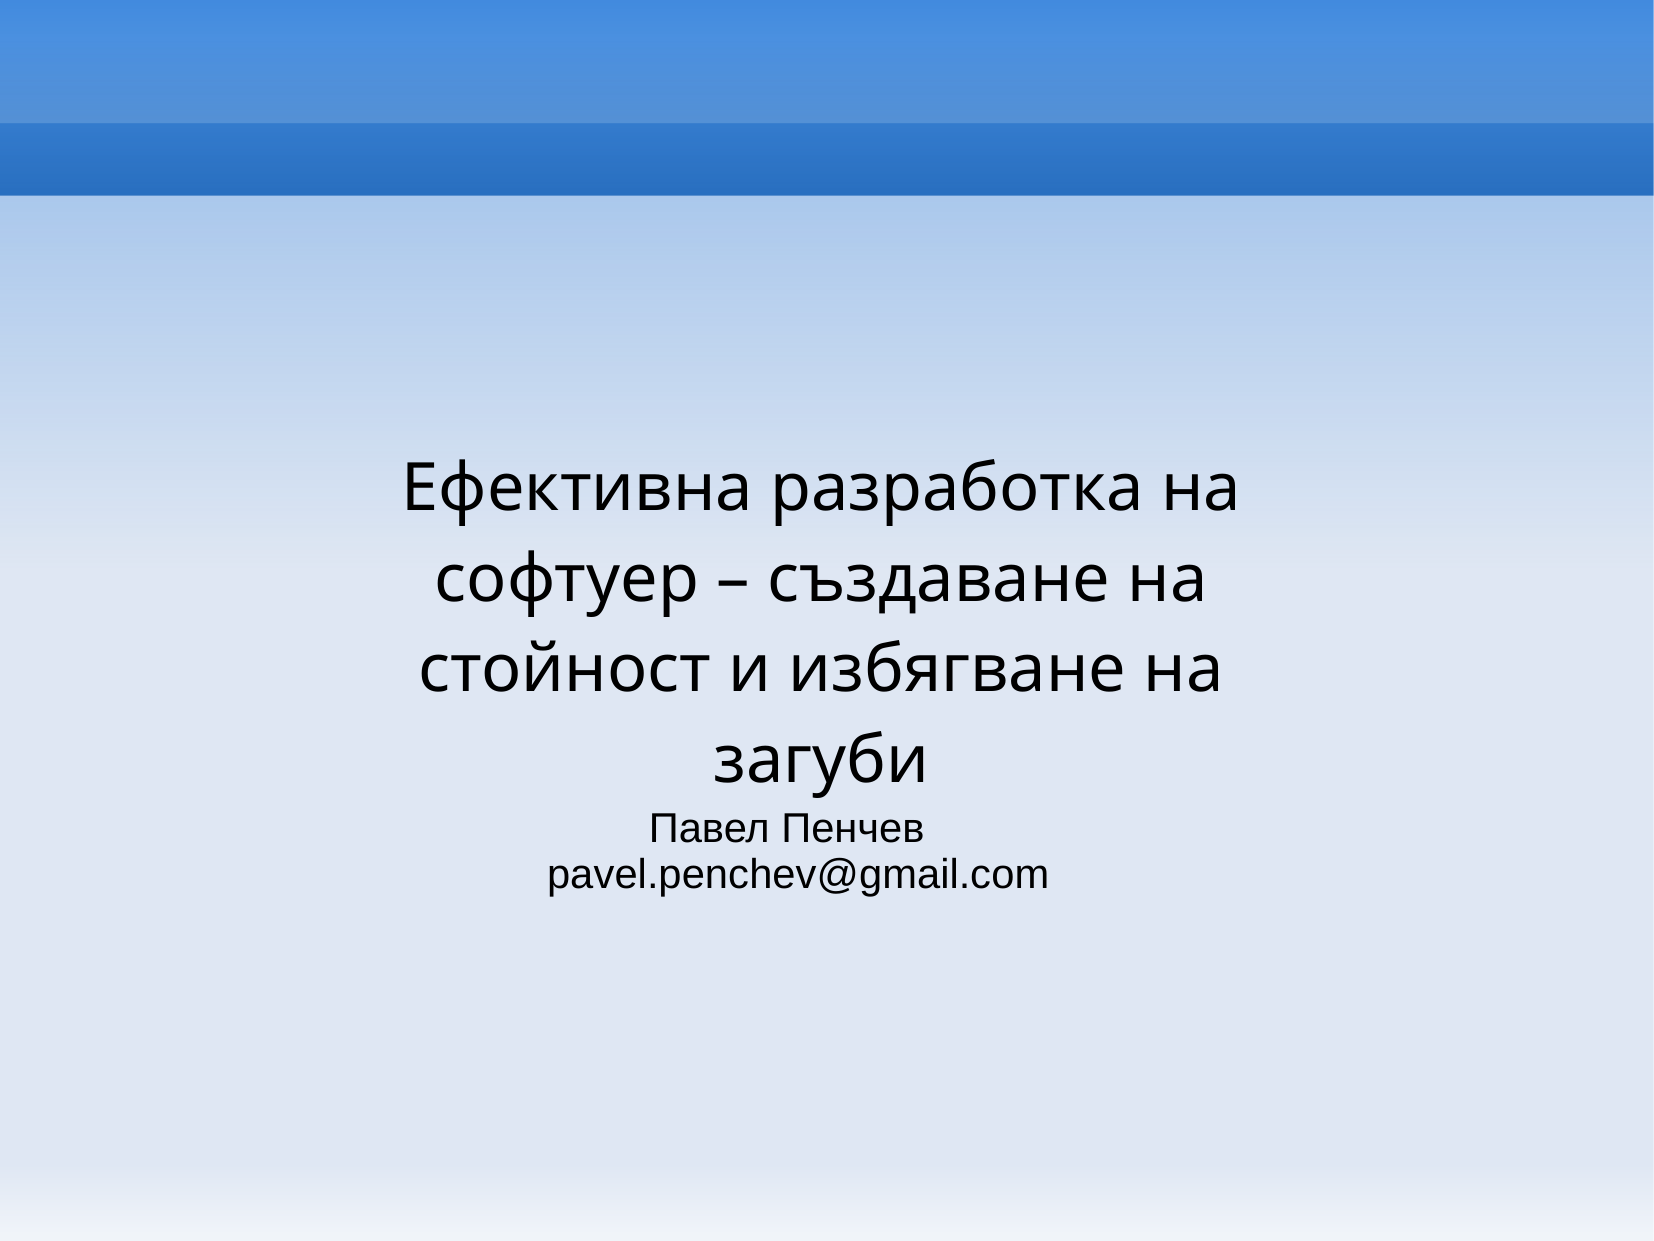

Ефективна разработка на софтуер – създаване на стойност и избягване на загуби
Павел Пенчев
 pavel.penchev@gmail.com